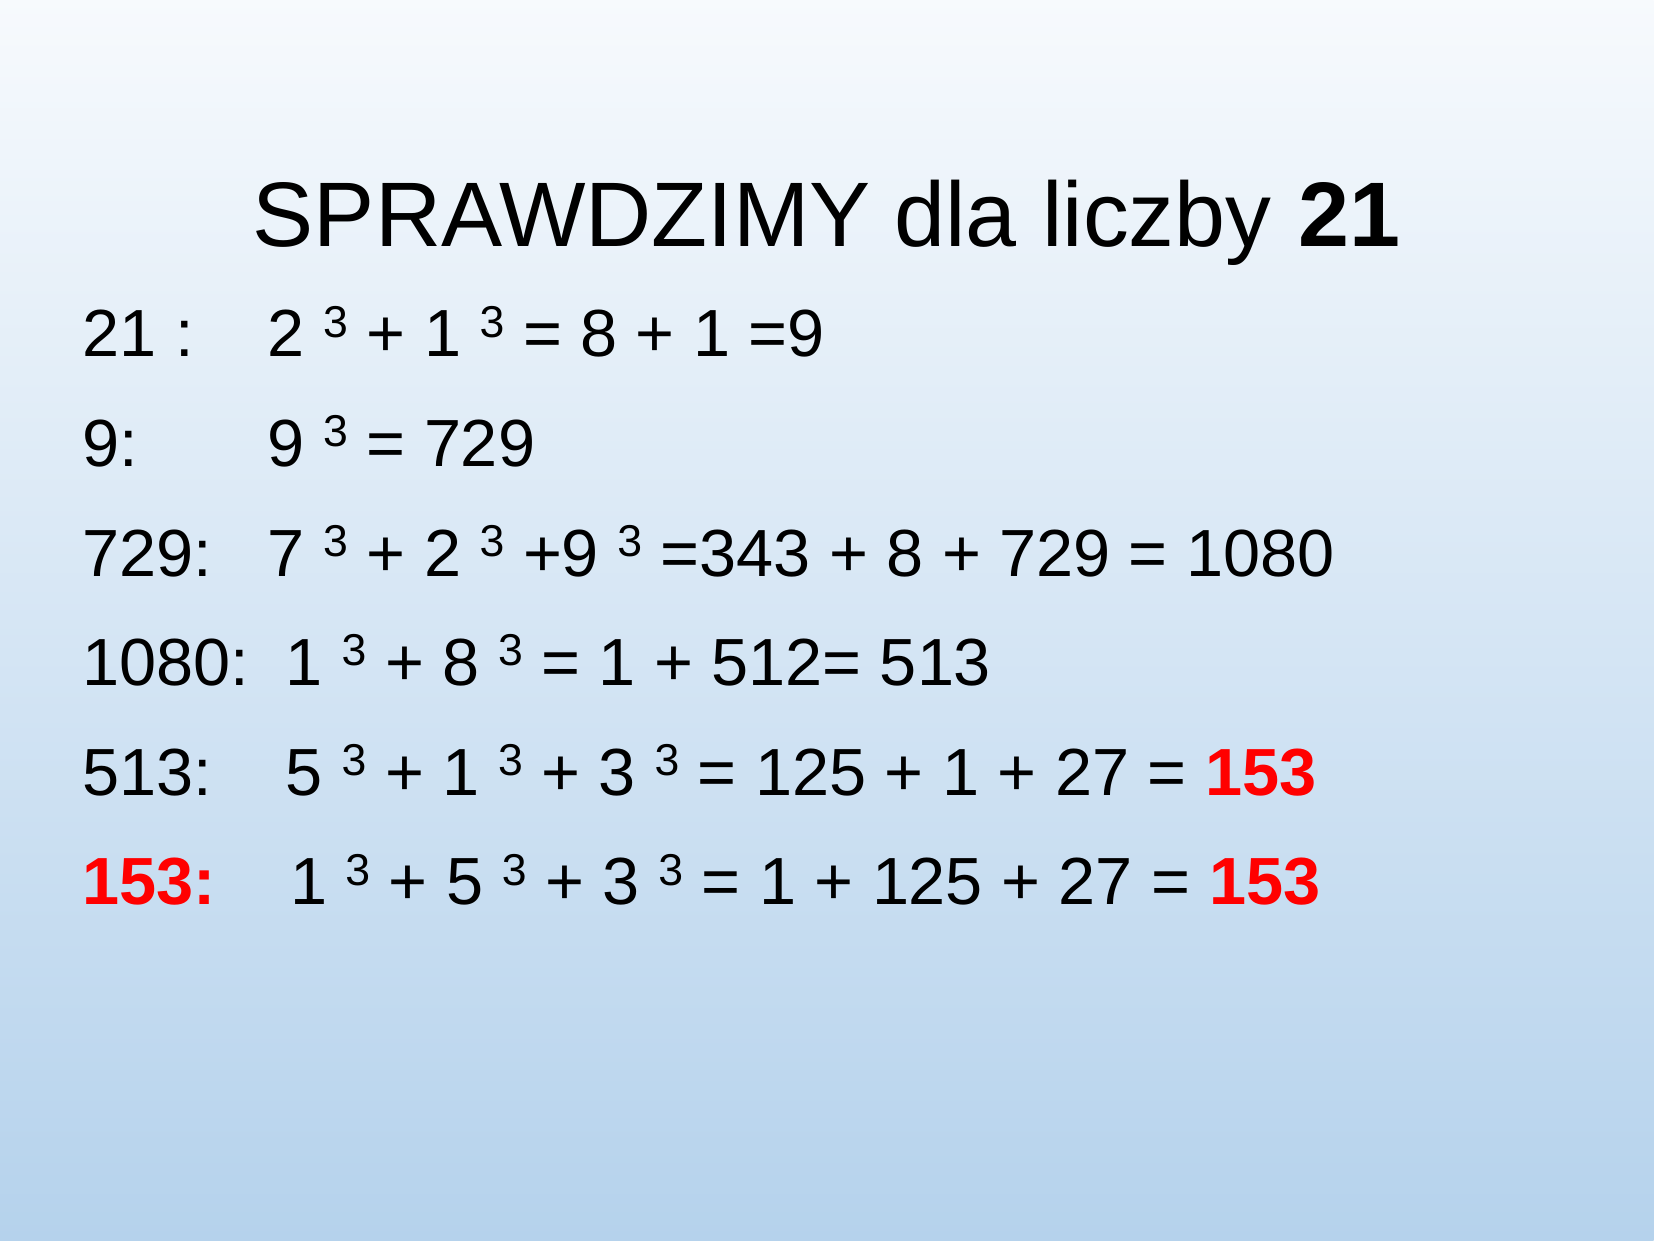

# SPRAWDZIMY dla liczby 21
21 : 2 3 + 1 3 = 8 + 1 =9
9: 9 3 = 729
729: 7 3 + 2 3 +9 3 =343 + 8 + 729 = 1080
1080: 1 3 + 8 3 = 1 + 512= 513
513: 5 3 + 1 3 + 3 3 = 125 + 1 + 27 = 153
153: 1 3 + 5 3 + 3 3 = 1 + 125 + 27 = 153